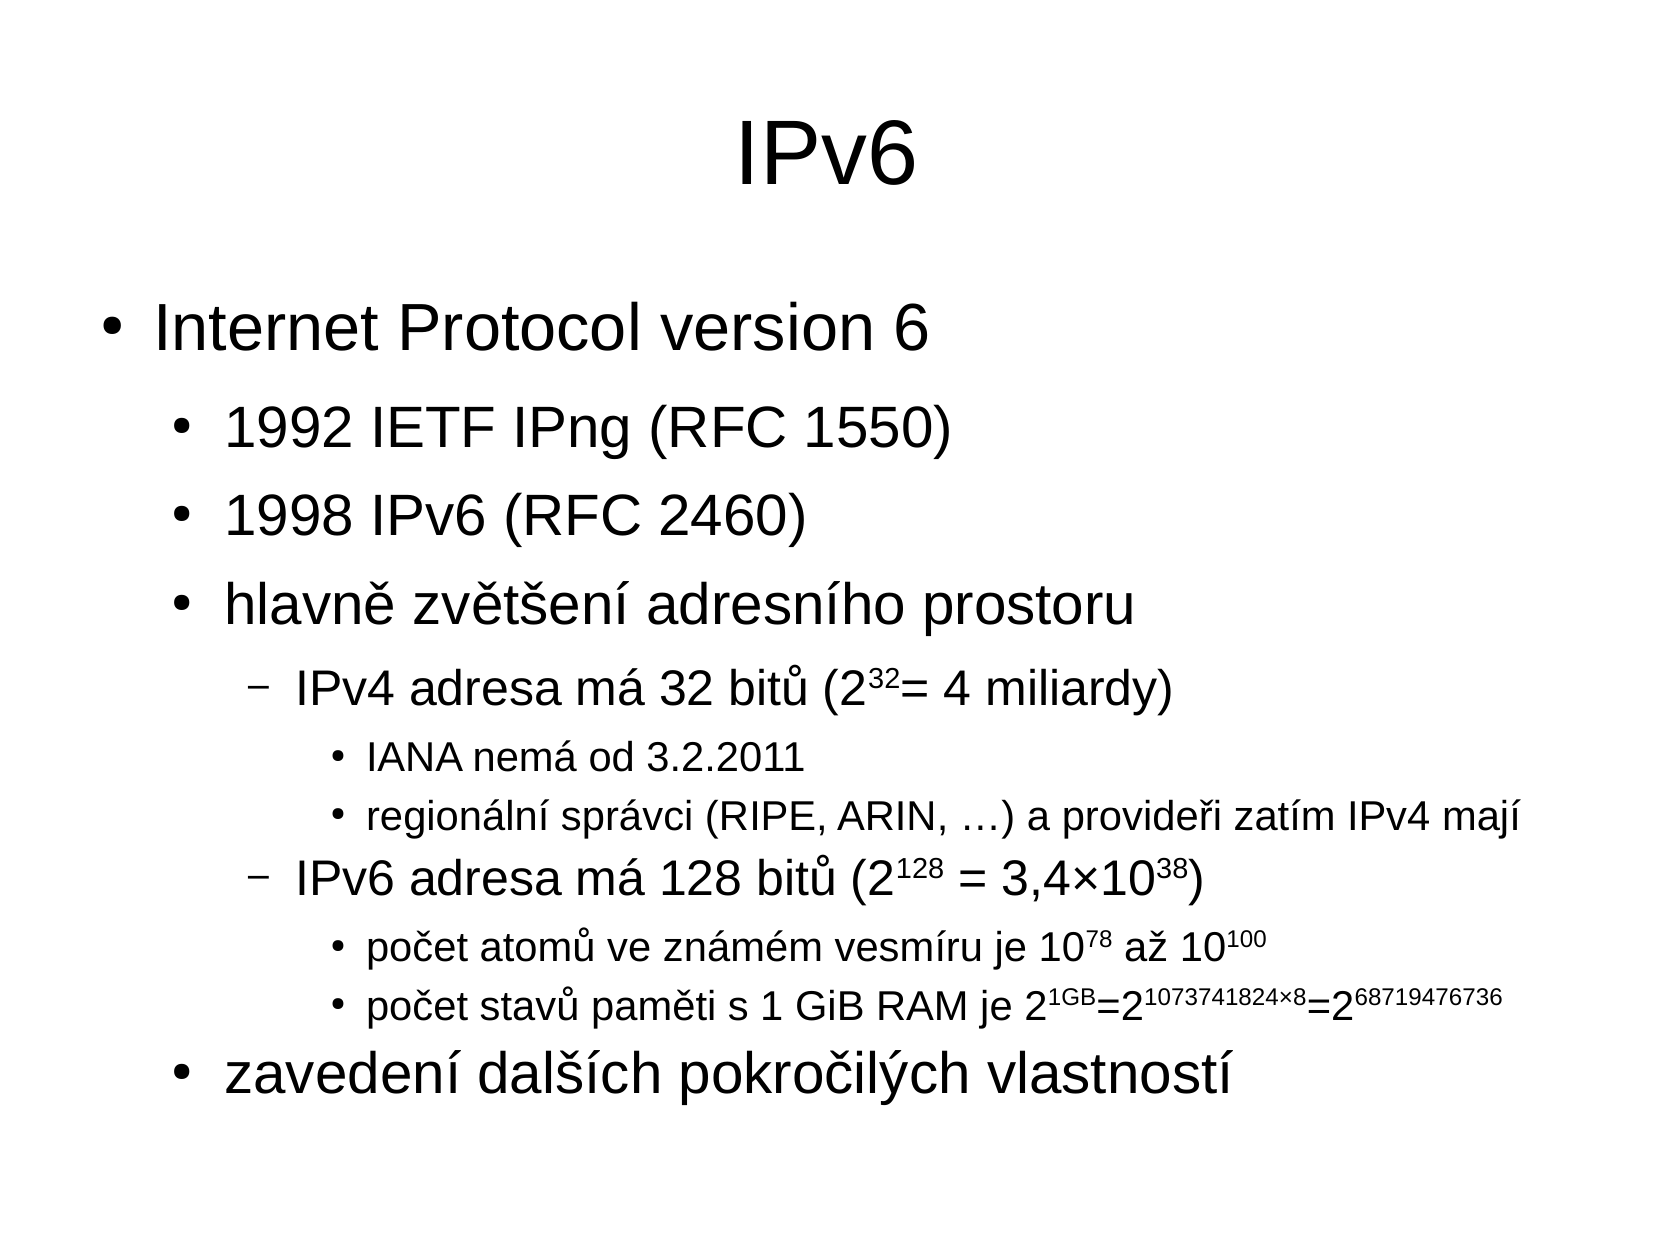

# IPv6
Internet Protocol version 6
1992 IETF IPng (RFC 1550)
1998 IPv6 (RFC 2460)
hlavně zvětšení adresního prostoru
IPv4 adresa má 32 bitů (232= 4 miliardy)
IANA nemá od 3.2.2011
regionální správci (RIPE, ARIN, …) a provideři zatím IPv4 mají
IPv6 adresa má 128 bitů (2128 = 3,4×1038)
počet atomů ve známém vesmíru je 1078 až 10100
počet stavů paměti s 1 GiB RAM je 21GB=21073741824×8=268719476736
zavedení dalších pokročilých vlastností